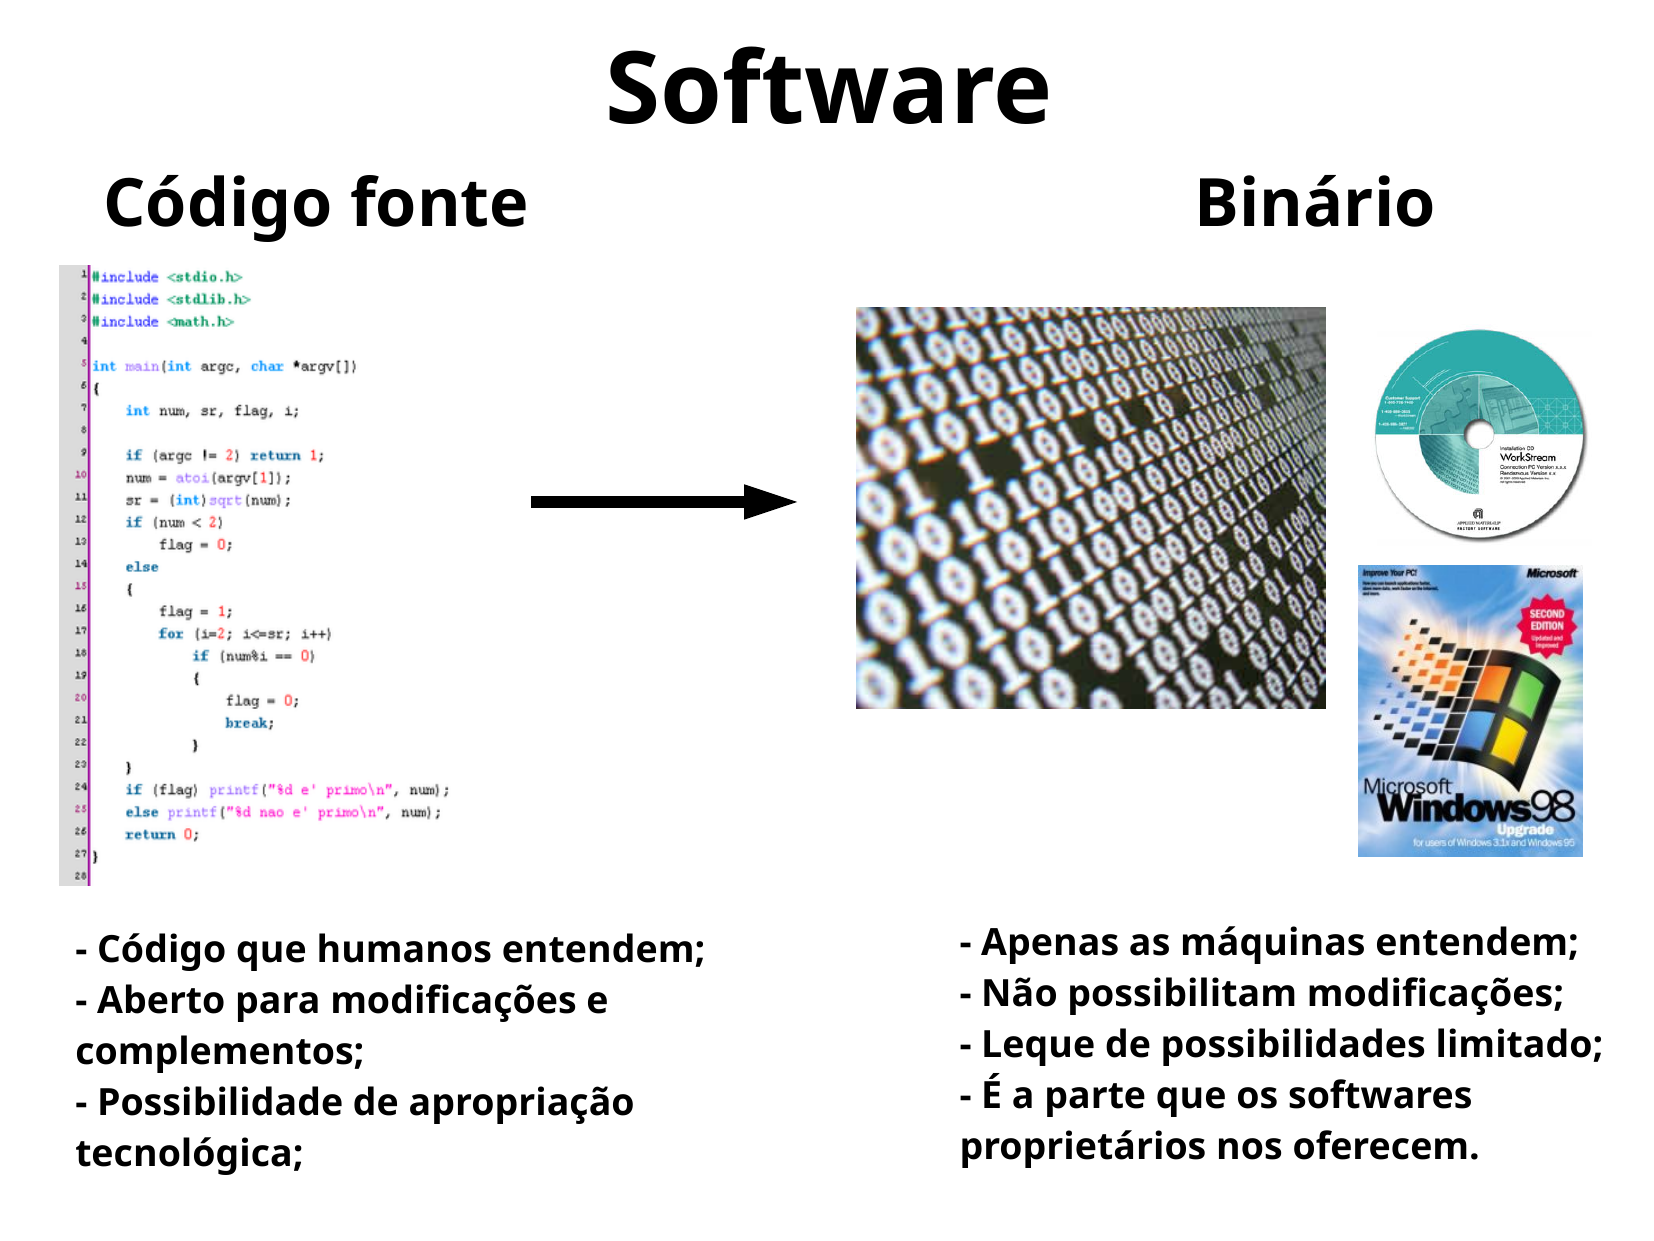

Software
Código fonte
Binário
- Apenas as máquinas entendem;
- Não possibilitam modificações;
- Leque de possibilidades limitado;
- É a parte que os softwares proprietários nos oferecem.
- Código que humanos entendem;
- Aberto para modificações e
complementos;
- Possibilidade de apropriação
tecnológica;